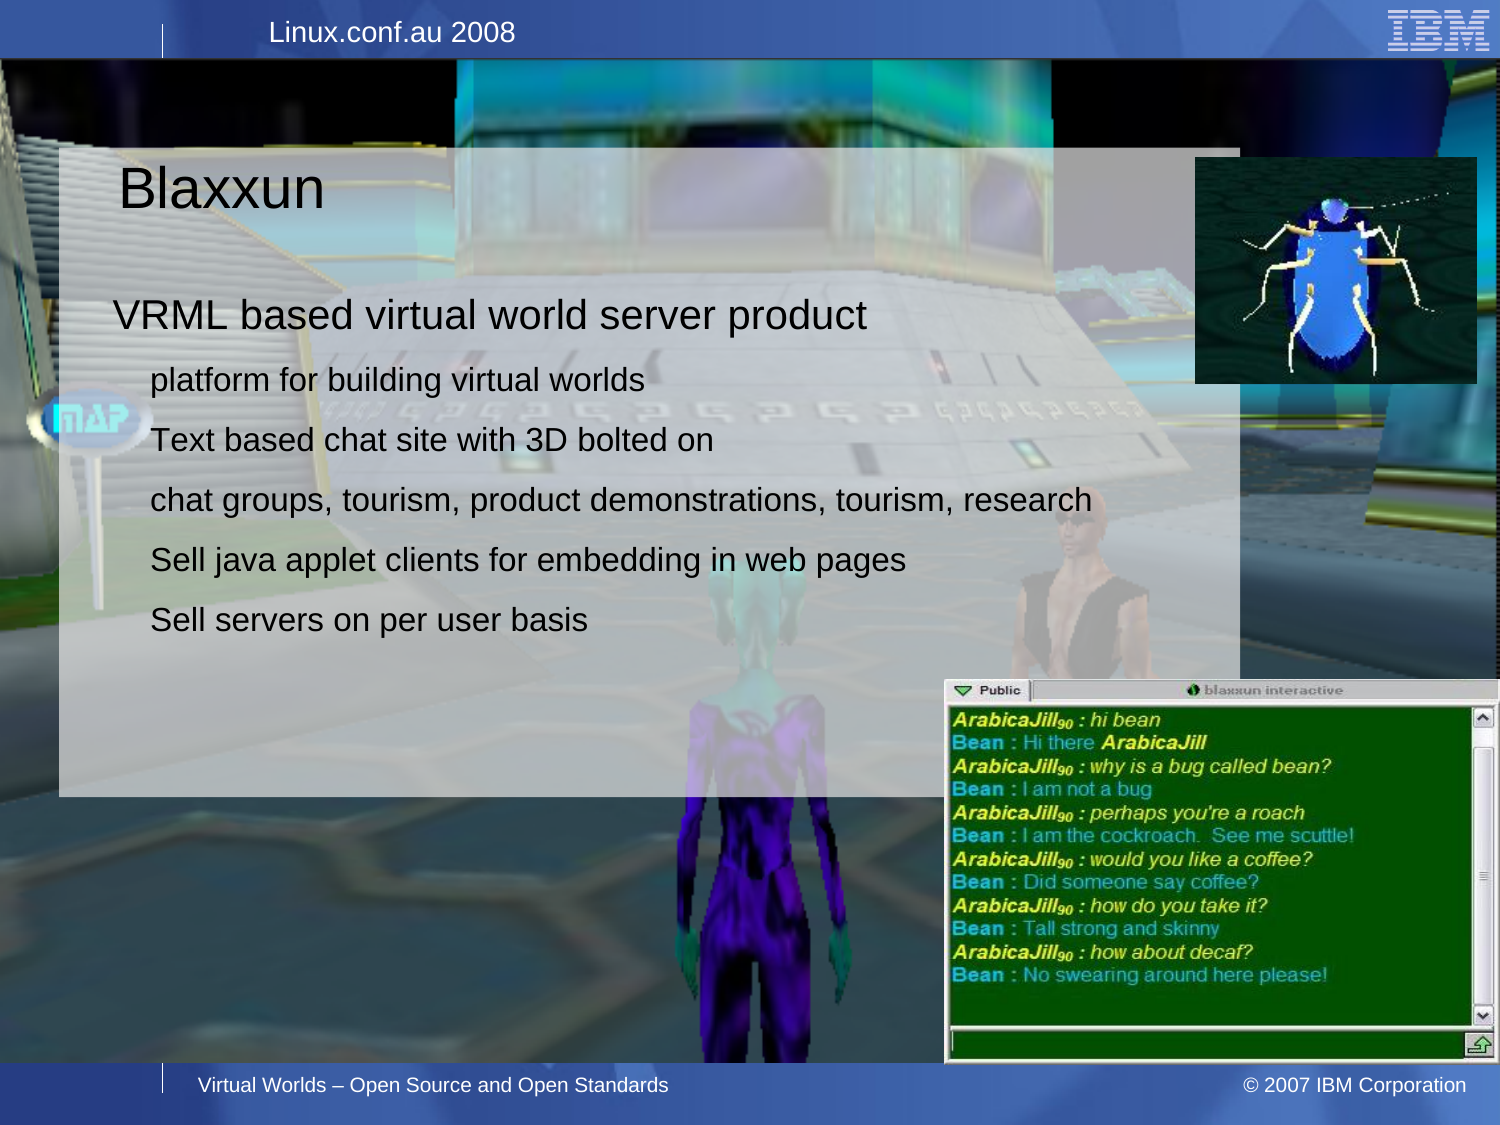

# Blaxxun
VRML based virtual world server product
platform for building virtual worlds
Text based chat site with 3D bolted on
chat groups, tourism, product demonstrations, tourism, research
Sell java applet clients for embedding in web pages
Sell servers on per user basis
17